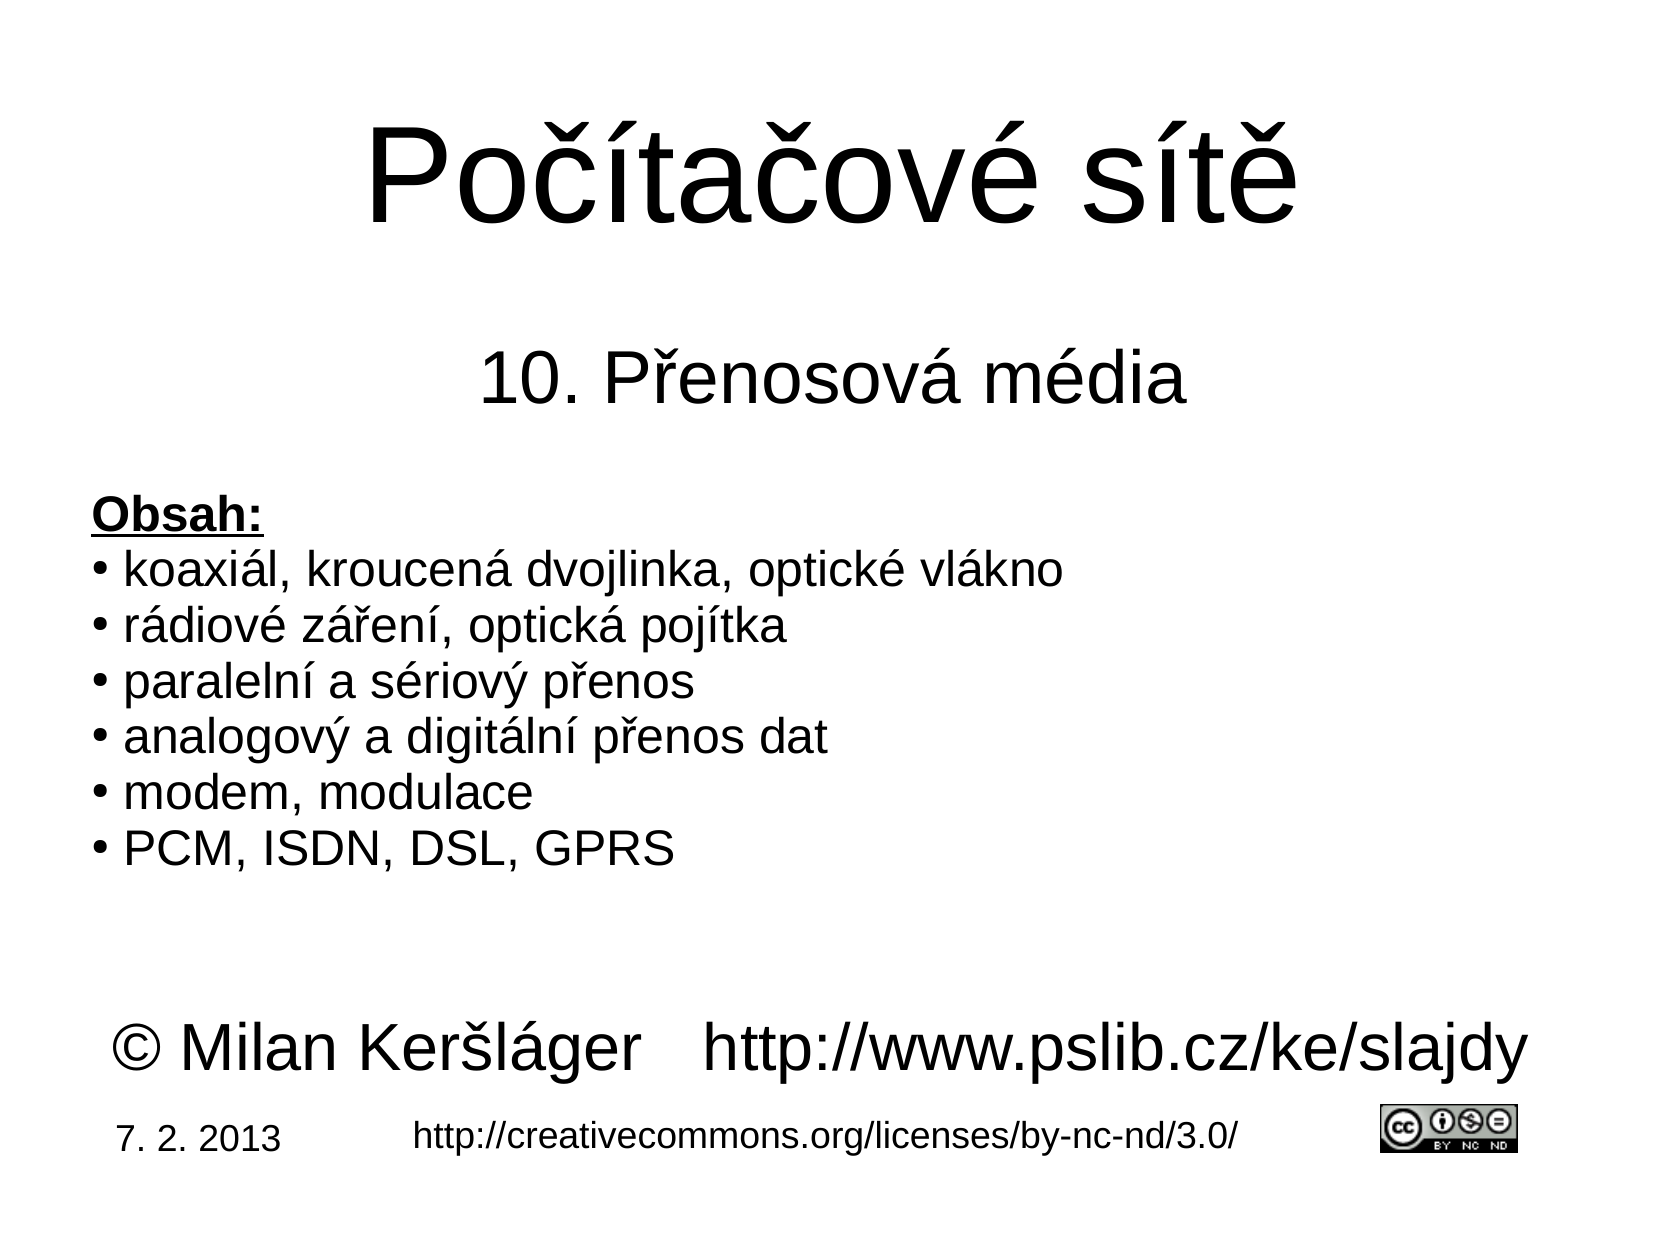

# Počítačové sítě 10. Přenosová média
Obsah:
 koaxiál, kroucená dvojlinka, optické vlákno
 rádiové záření, optická pojítka
 paralelní a sériový přenos
 analogový a digitální přenos dat
 modem, modulace
 PCM, ISDN, DSL, GPRS
© Milan Keršláger	http://www.pslib.cz/ke/slajdy
http://creativecommons.org/licenses/by-nc-nd/3.0/
7. 2. 2013